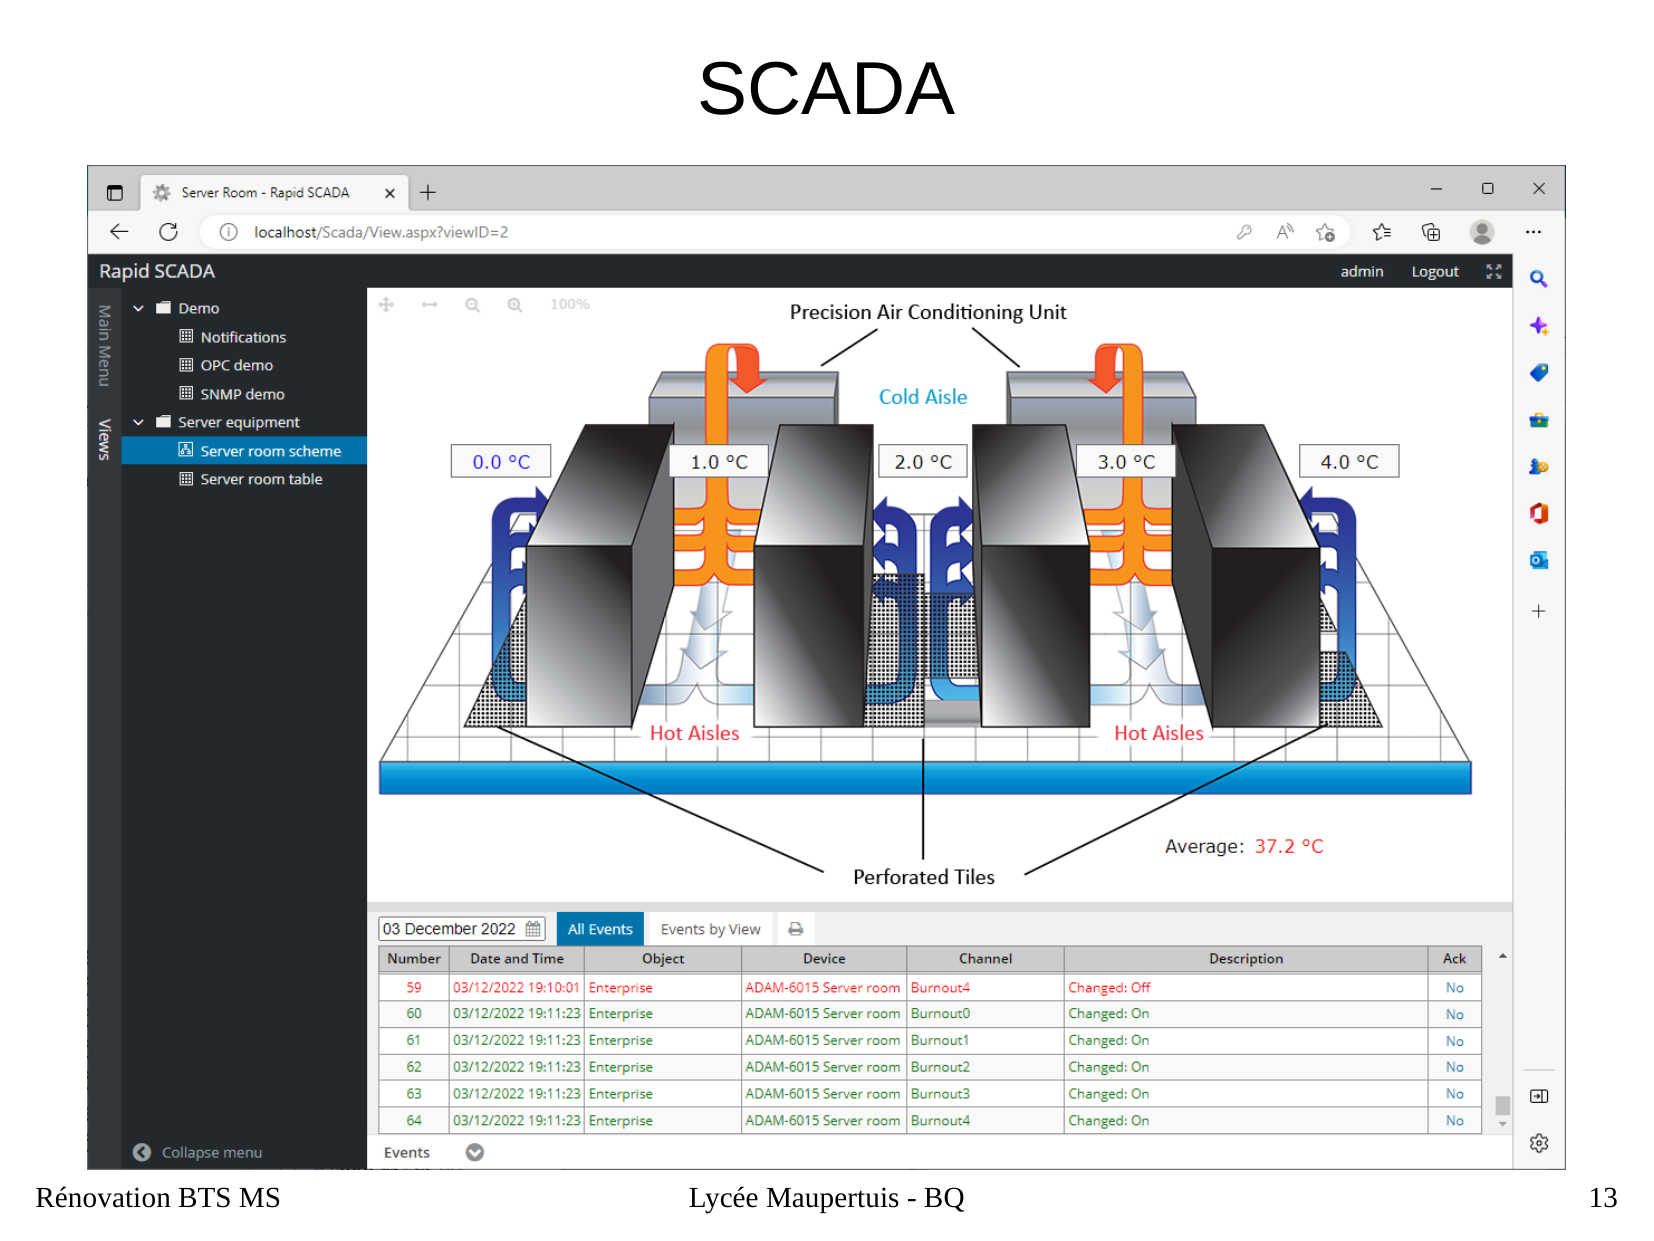

# SCADA
Rénovation BTS MS
Lycée Maupertuis - BQ
13